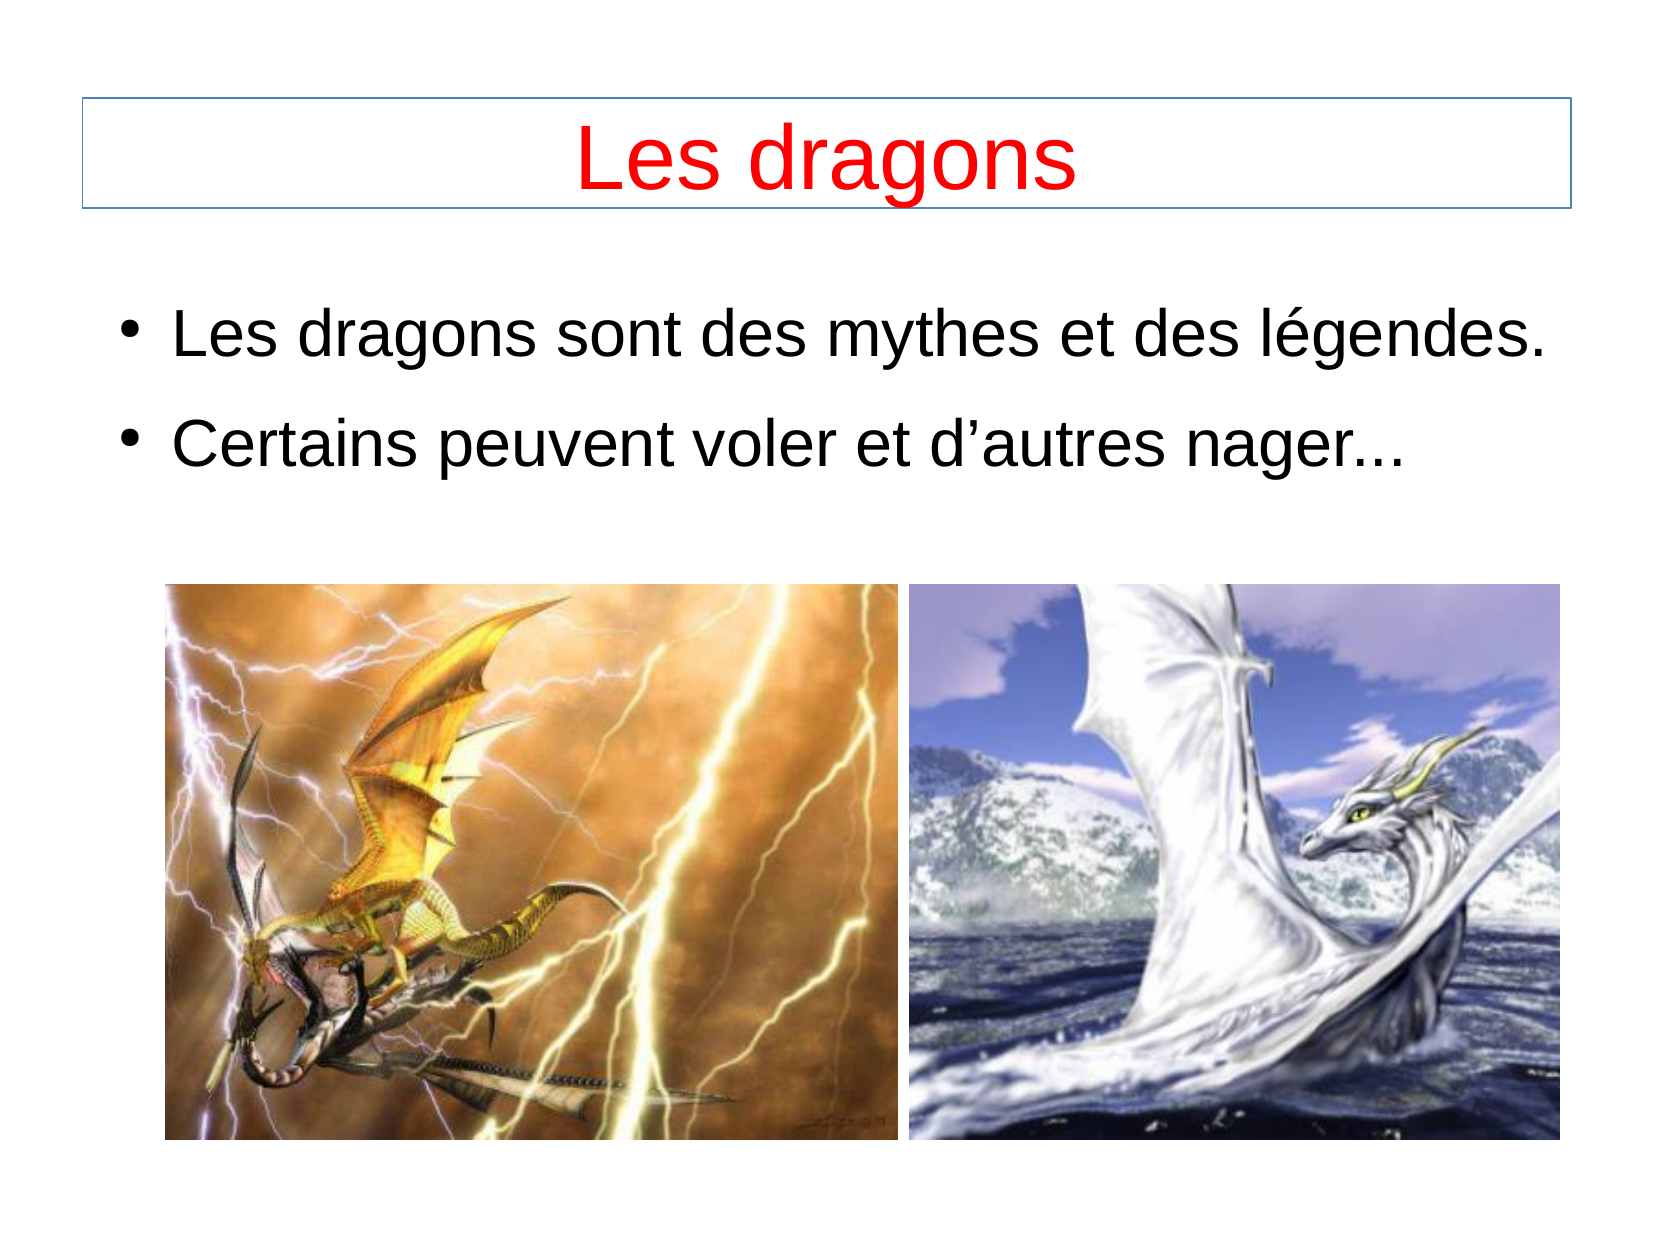

# Les dragons
Les dragons sont des mythes et des légendes.
Certains peuvent voler et d’autres nager...